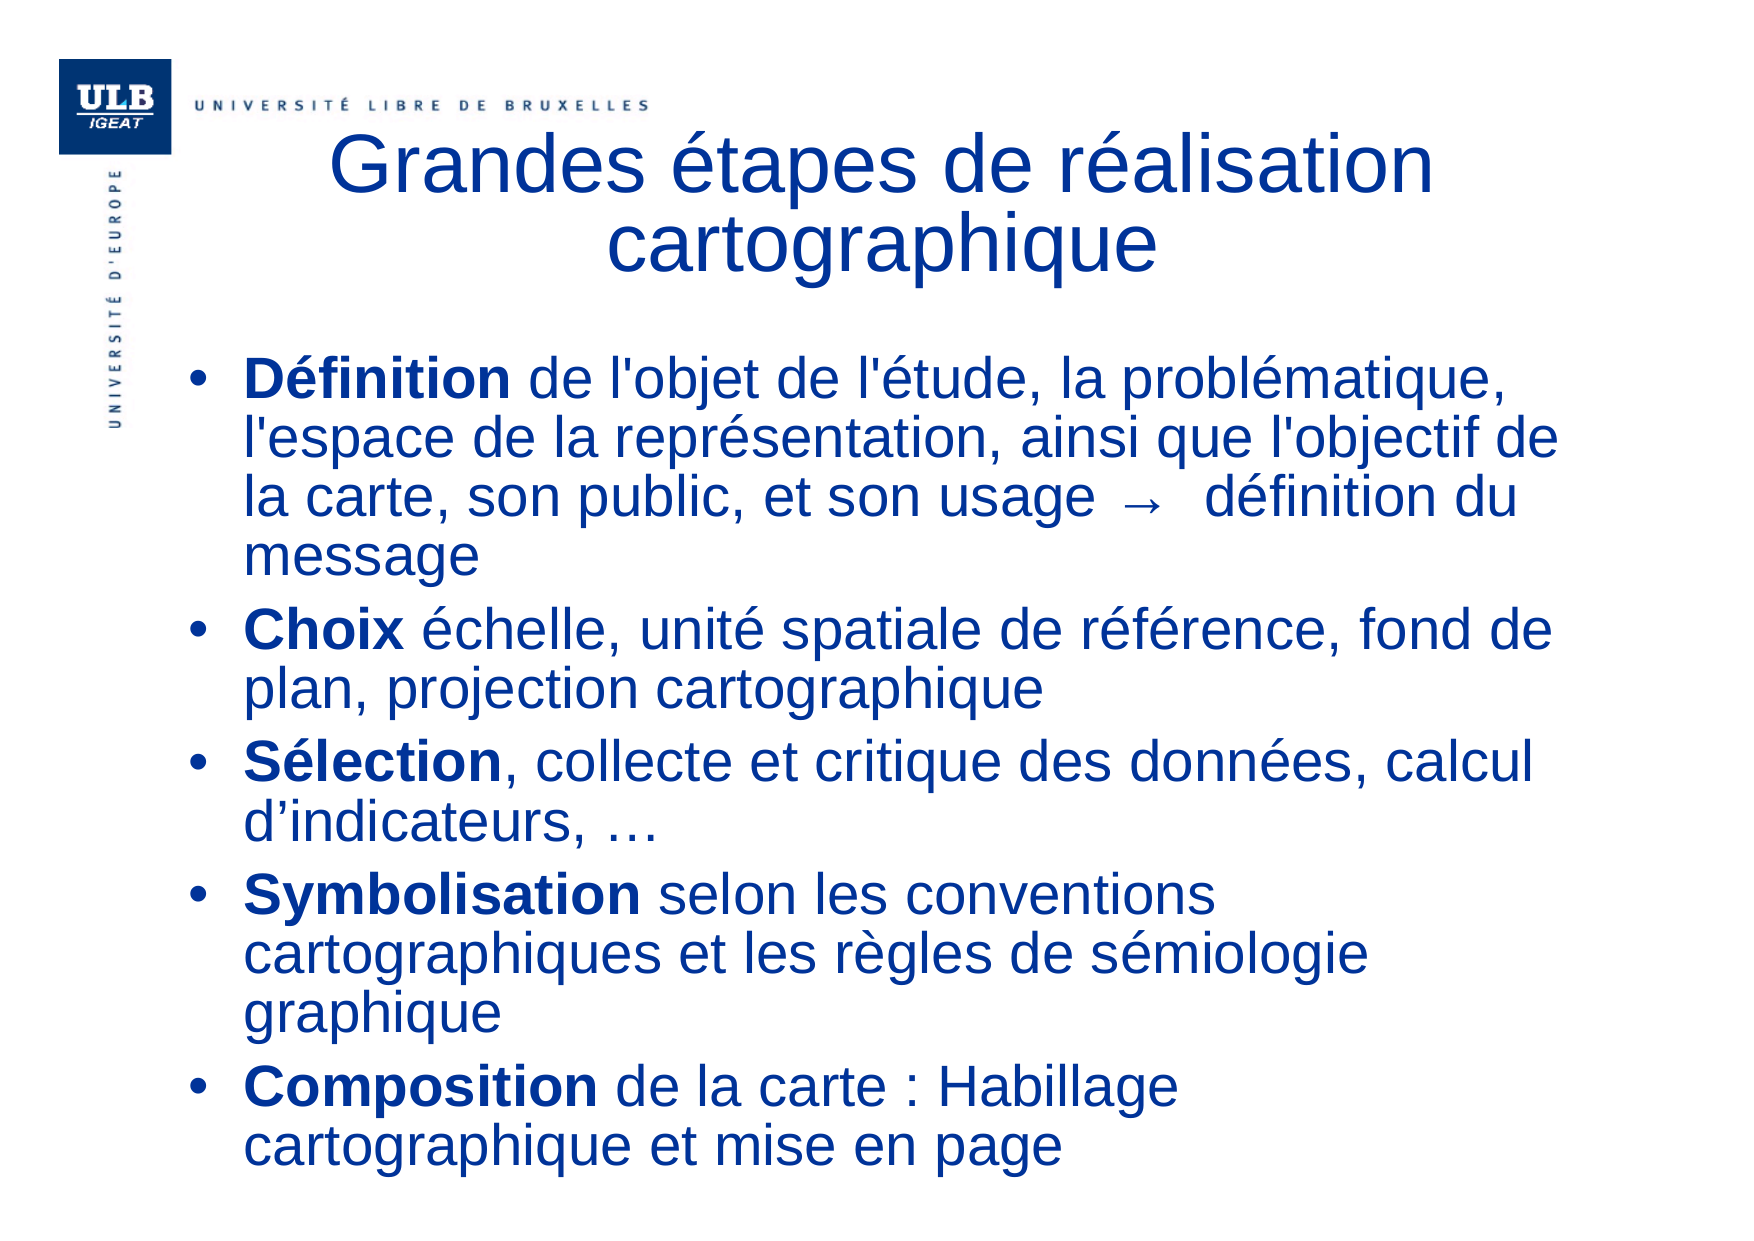

# Grandes étapes de réalisation cartographique
Définition de l'objet de l'étude, la problématique, l'espace de la représentation, ainsi que l'objectif de la carte, son public, et son usage → définition du message
Choix échelle, unité spatiale de référence, fond de plan, projection cartographique
Sélection, collecte et critique des données, calcul d’indicateurs, …
Symbolisation selon les conventions cartographiques et les règles de sémiologie graphique
Composition de la carte : Habillage cartographique et mise en page
GEOG-F-105 - Méthodologie de la géographie humaine I
11